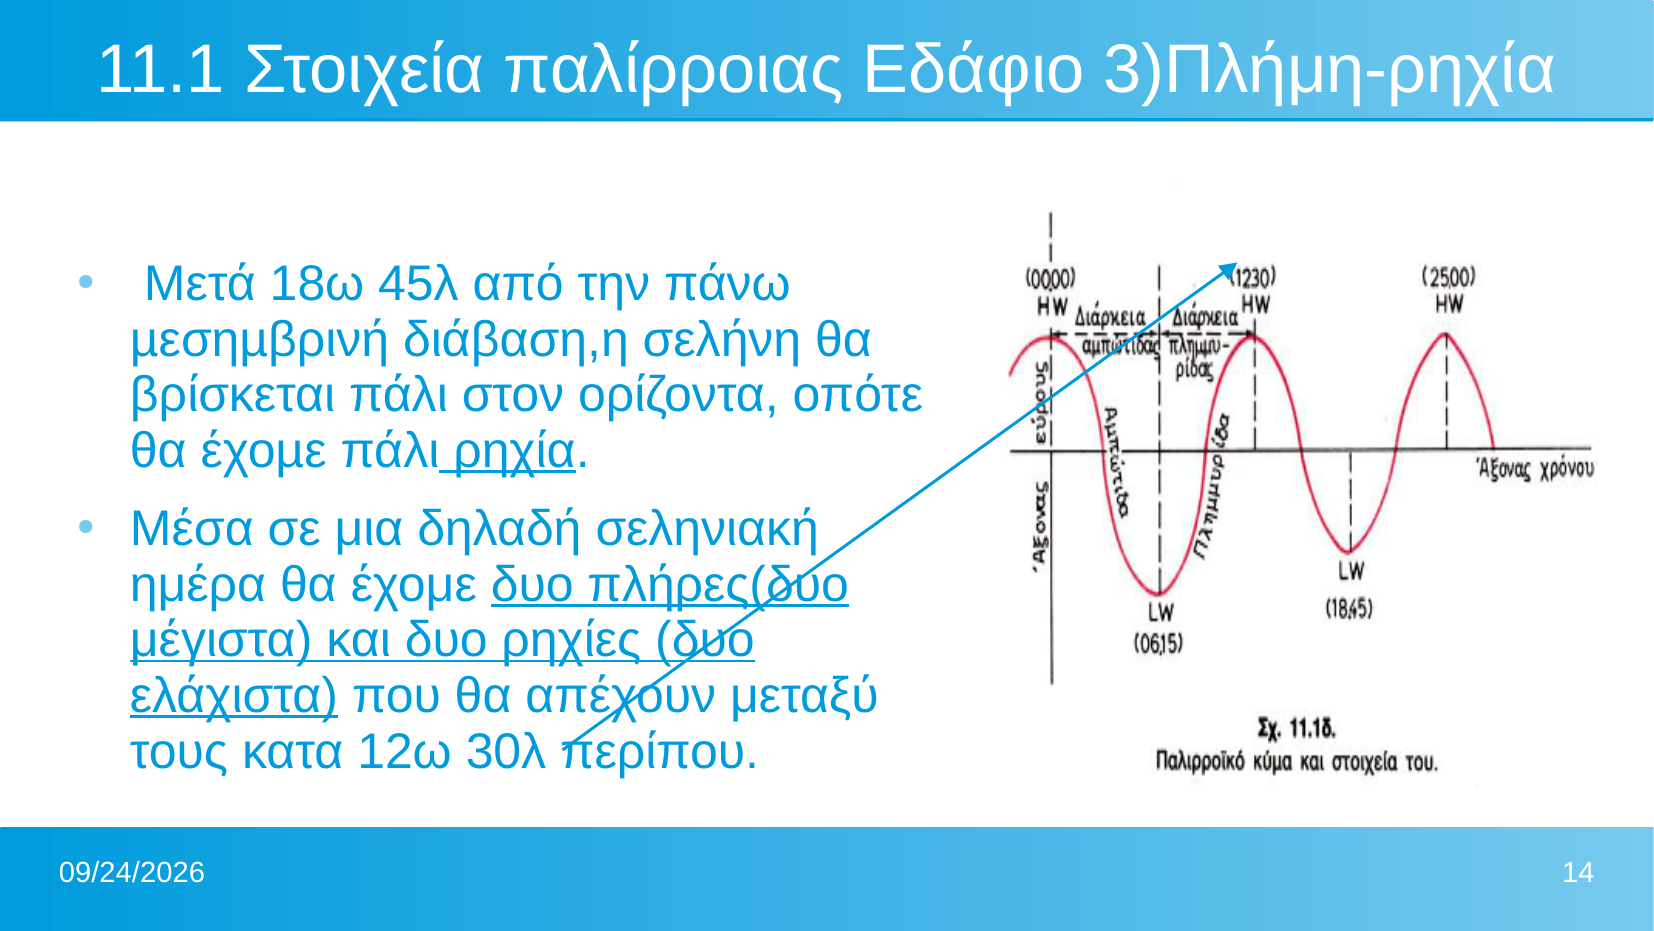

# 11.1 Στοιχεία παλίρροιας Εδάφιο 3)Πλήμη-ρηχία
 Μετά 18ω 45λ από την πάνω µεσηµβρινή διάβαση,η σελήνη θα βρίσκεται πάλι στον ορίζοντα, οπότε θα έχοµε πάλι ρηχία.
Μέσα σε μια δηλαδή σεληνιακή ημέρα θα έχομε δυο πλήρες(δυο μέγιστα) και δυο ρηχίες (δυο ελάχιστα) που θα απέχουν μεταξύ τους κατα 12ω 30λ περίπου.
14